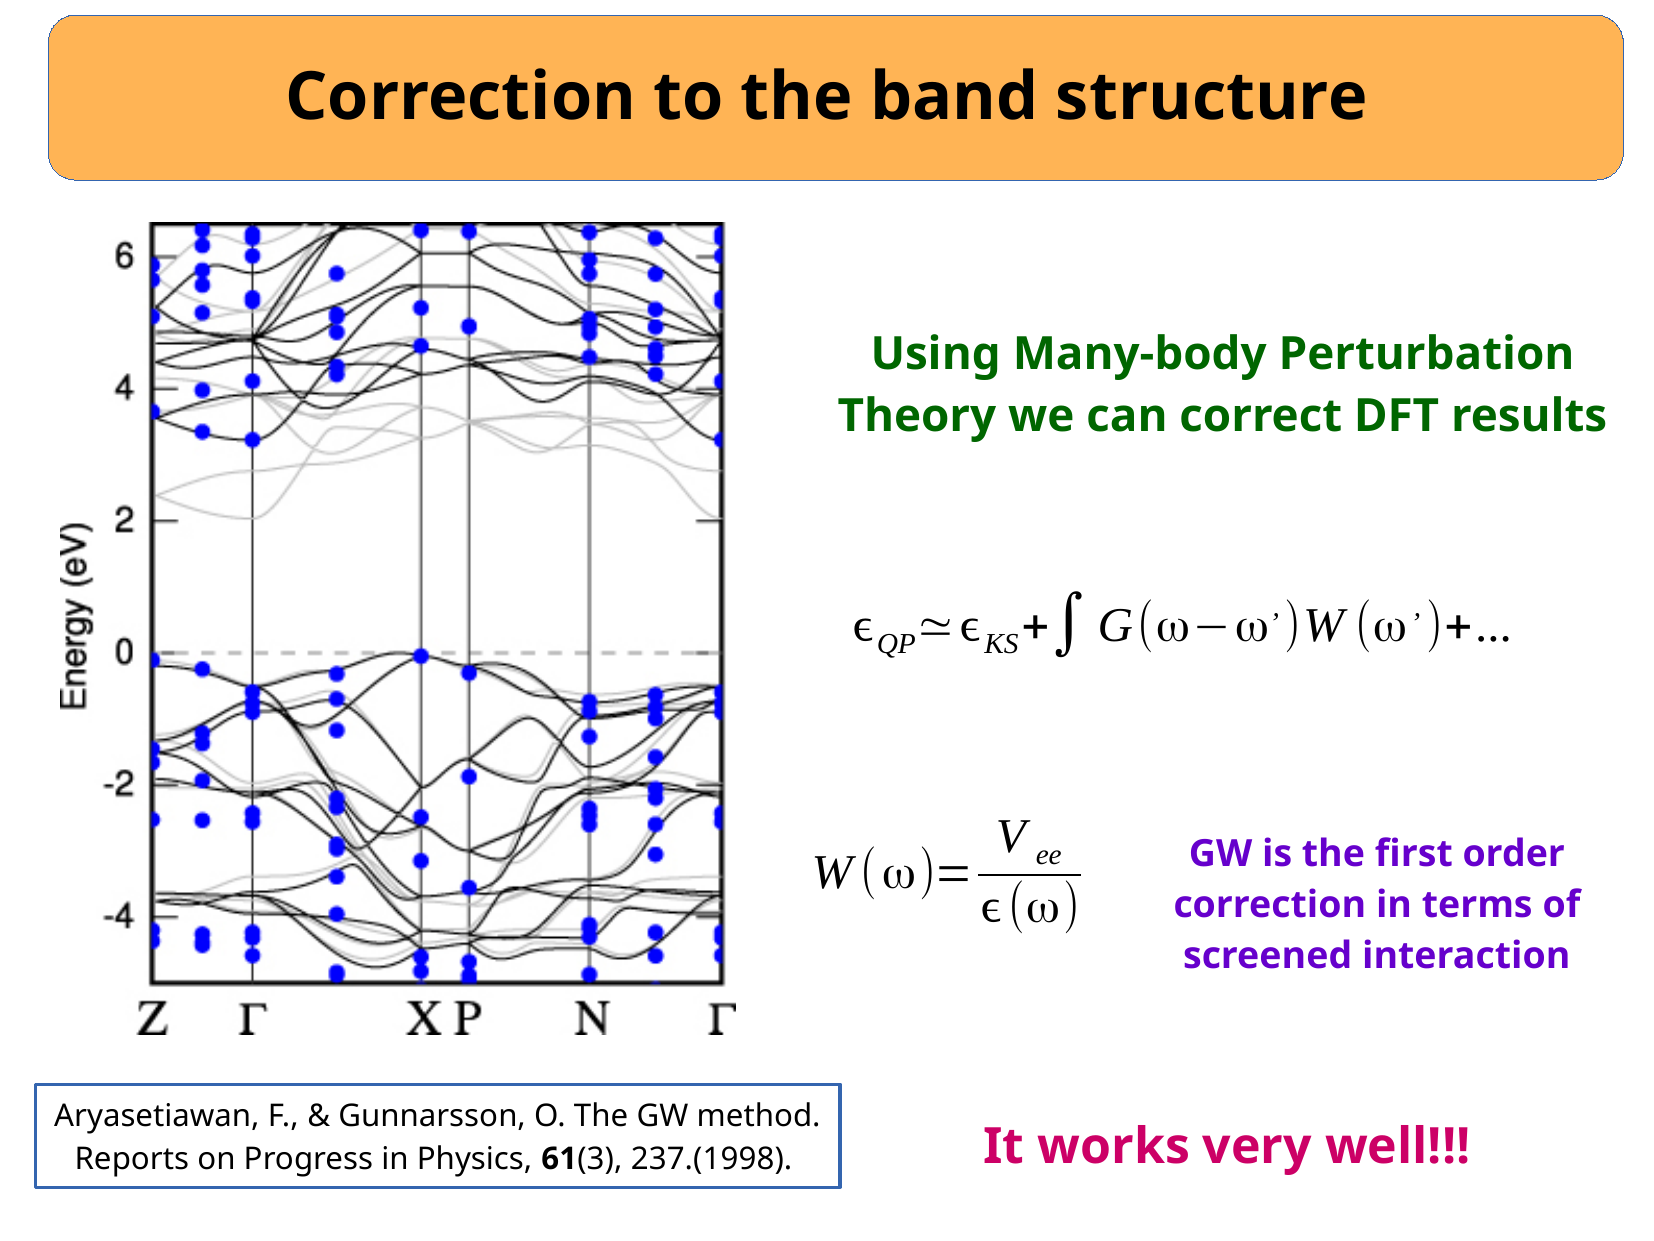

# Correction to the band structure
Using Many-body Perturbation Theory we can correct DFT results
GW is the first order correction in terms of screened interaction
Aryasetiawan, F., & Gunnarsson, O. The GW method. Reports on Progress in Physics, 61(3), 237.(1998).
It works very well!!!